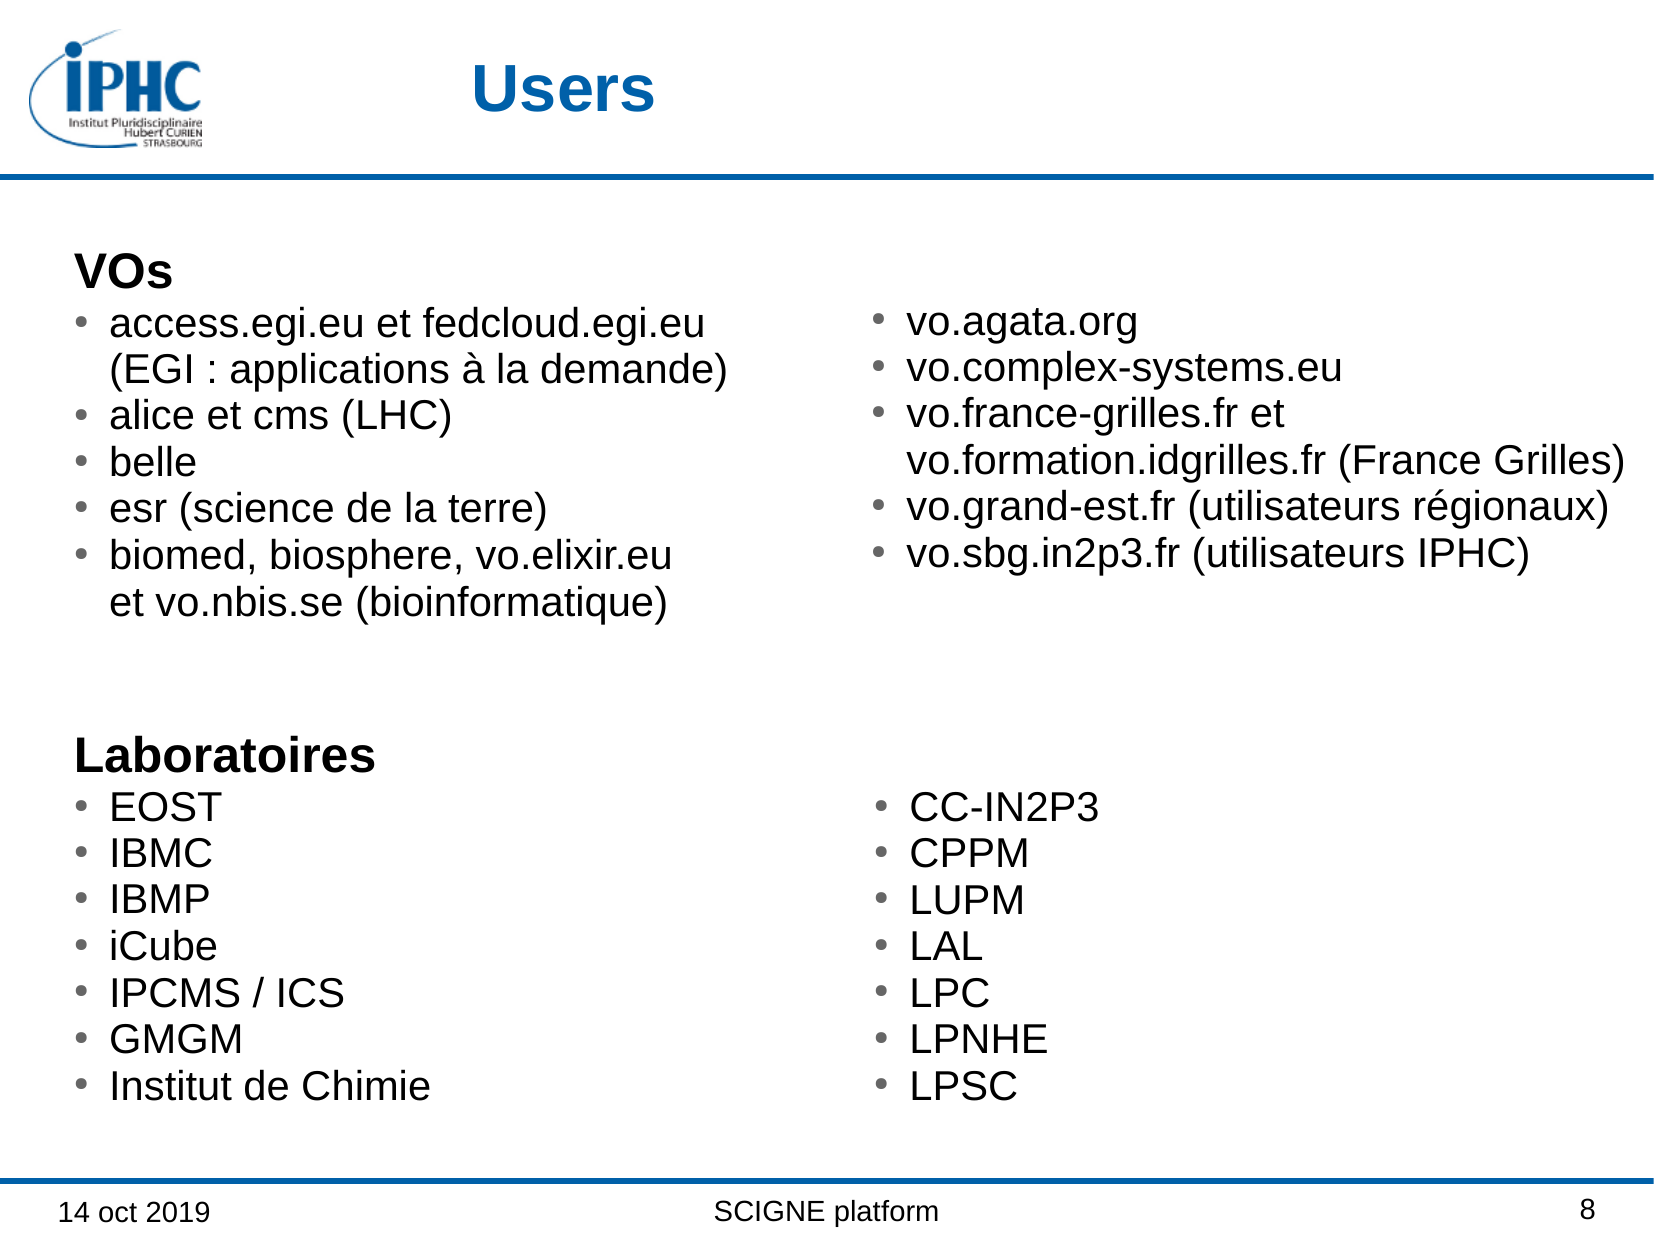

Users
VOs
access.egi.eu et fedcloud.egi.eu
(EGI : applications à la demande)
alice et cms (LHC)
belle
esr (science de la terre)
biomed, biosphere, vo.elixir.eu
et vo.nbis.se (bioinformatique)
vo.agata.org
vo.complex-systems.eu
vo.france-grilles.fr et
vo.formation.idgrilles.fr (France Grilles)
vo.grand-est.fr (utilisateurs régionaux)
vo.sbg.in2p3.fr (utilisateurs IPHC)
Laboratoires
EOST
IBMC
IBMP
iCube
IPCMS / ICS
GMGM
Institut de Chimie
CC-IN2P3
CPPM
LUPM
LAL
LPC
LPNHE
LPSC
8
SCIGNE platform
14 oct 2019